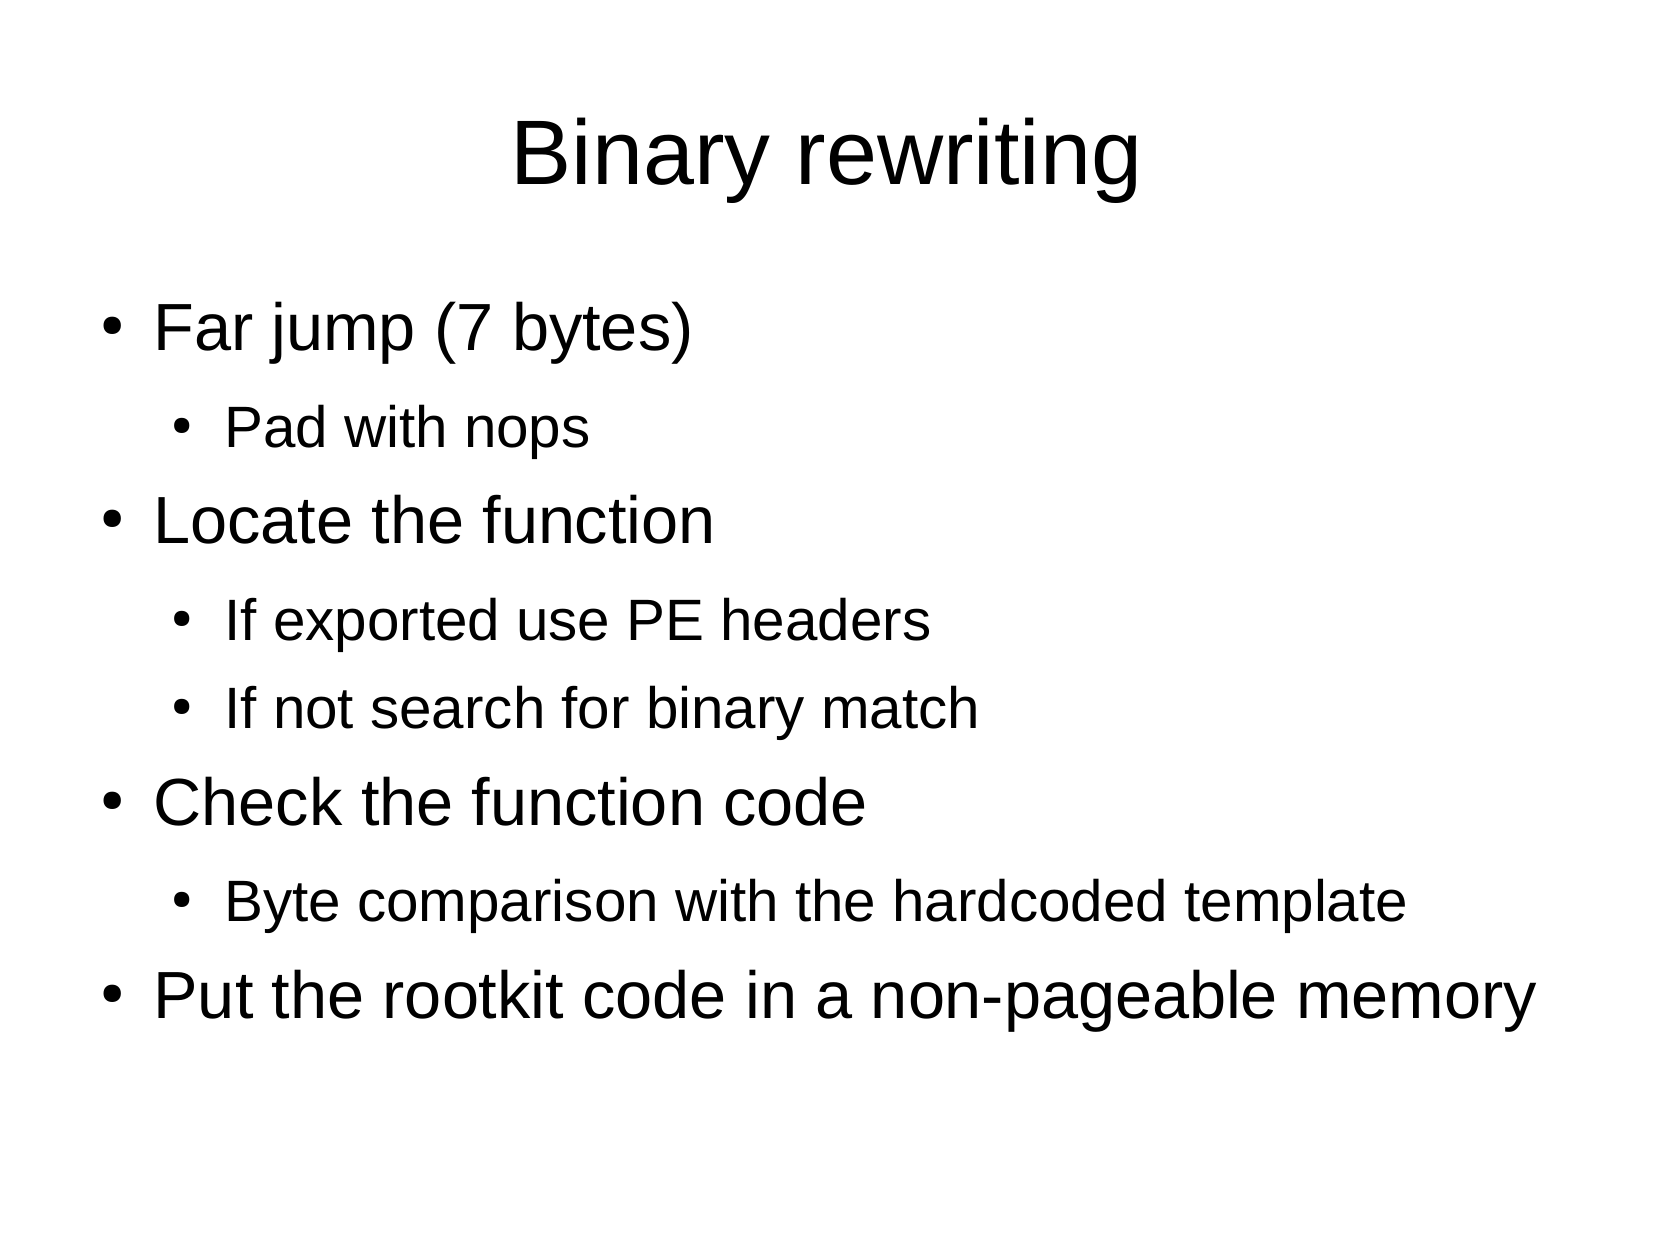

# Binary rewriting
Far jump (7 bytes)
Pad with nops
Locate the function
If exported use PE headers
If not search for binary match
Check the function code
Byte comparison with the hardcoded template
Put the rootkit code in a non-pageable memory